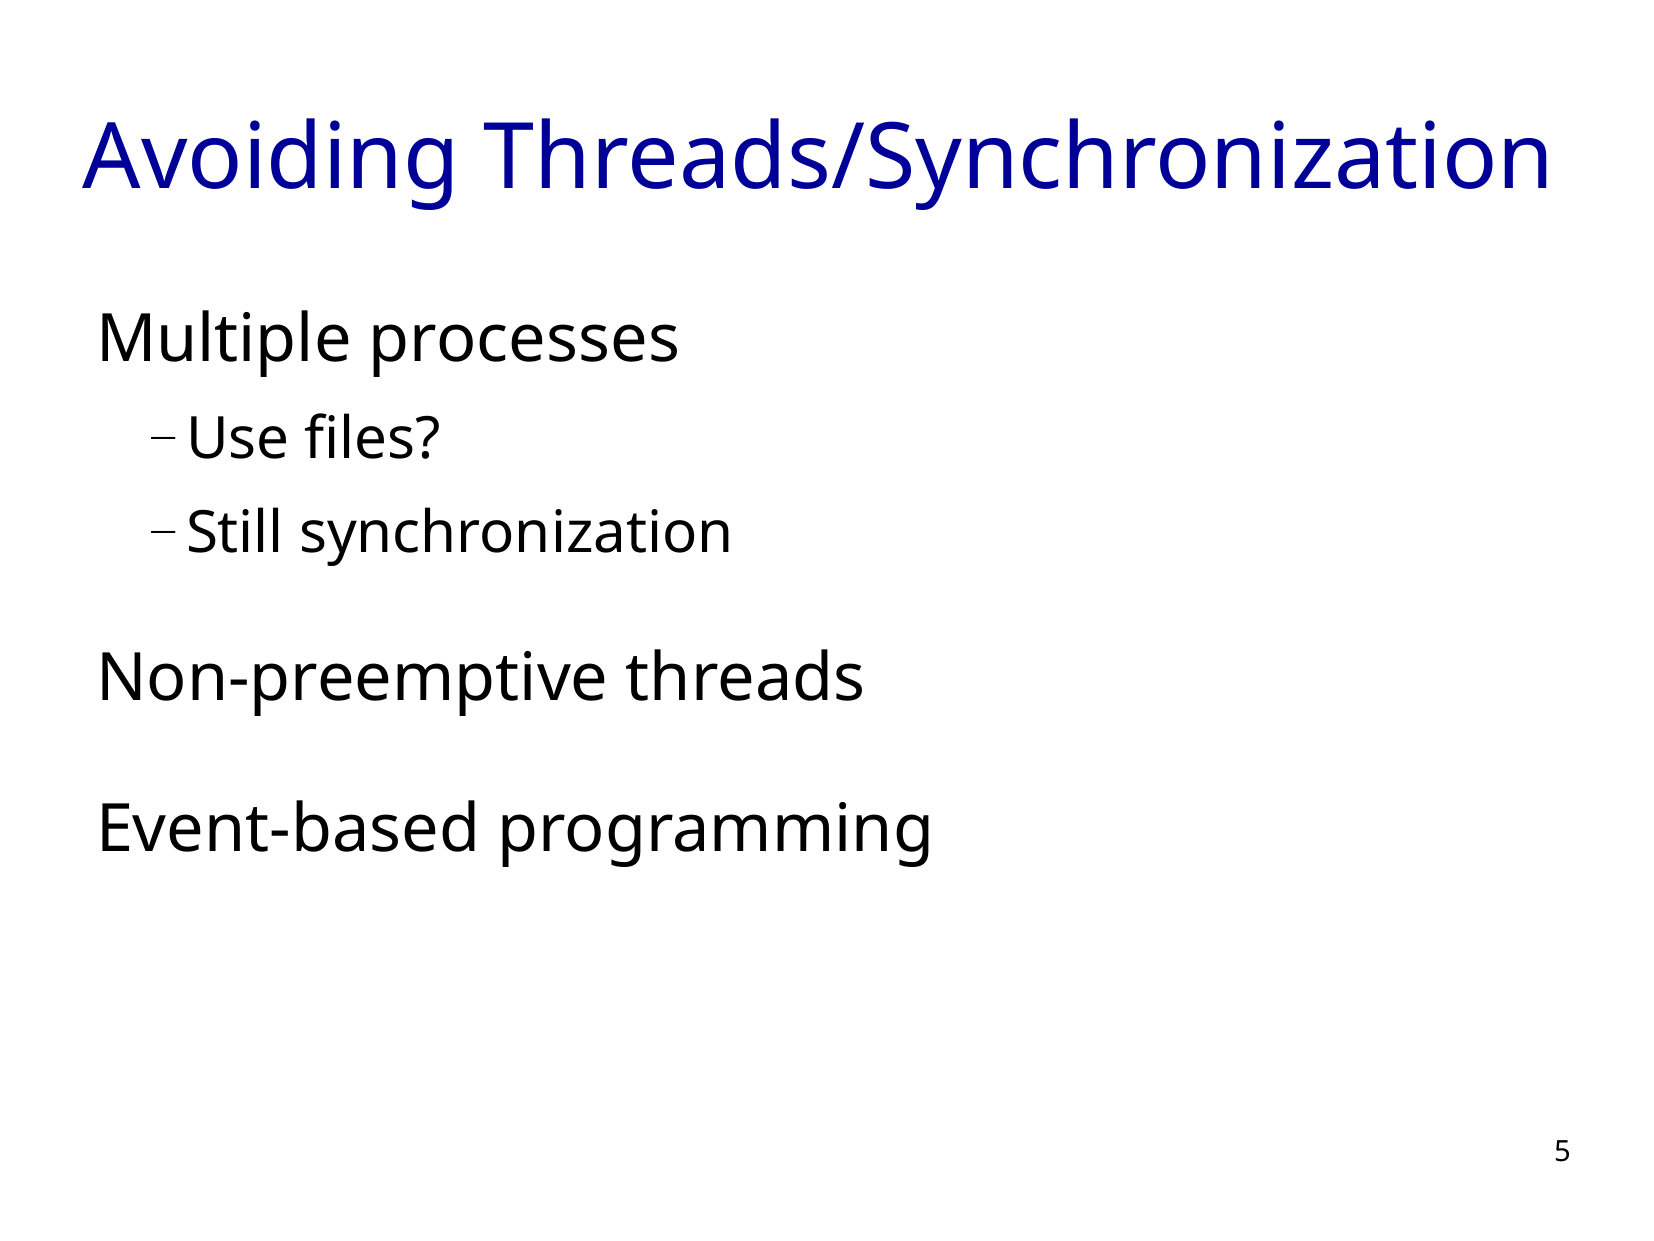

# Avoiding Threads/Synchronization
Multiple processes
Use files?
Still synchronization
Non-preemptive threads
Event-based programming
5